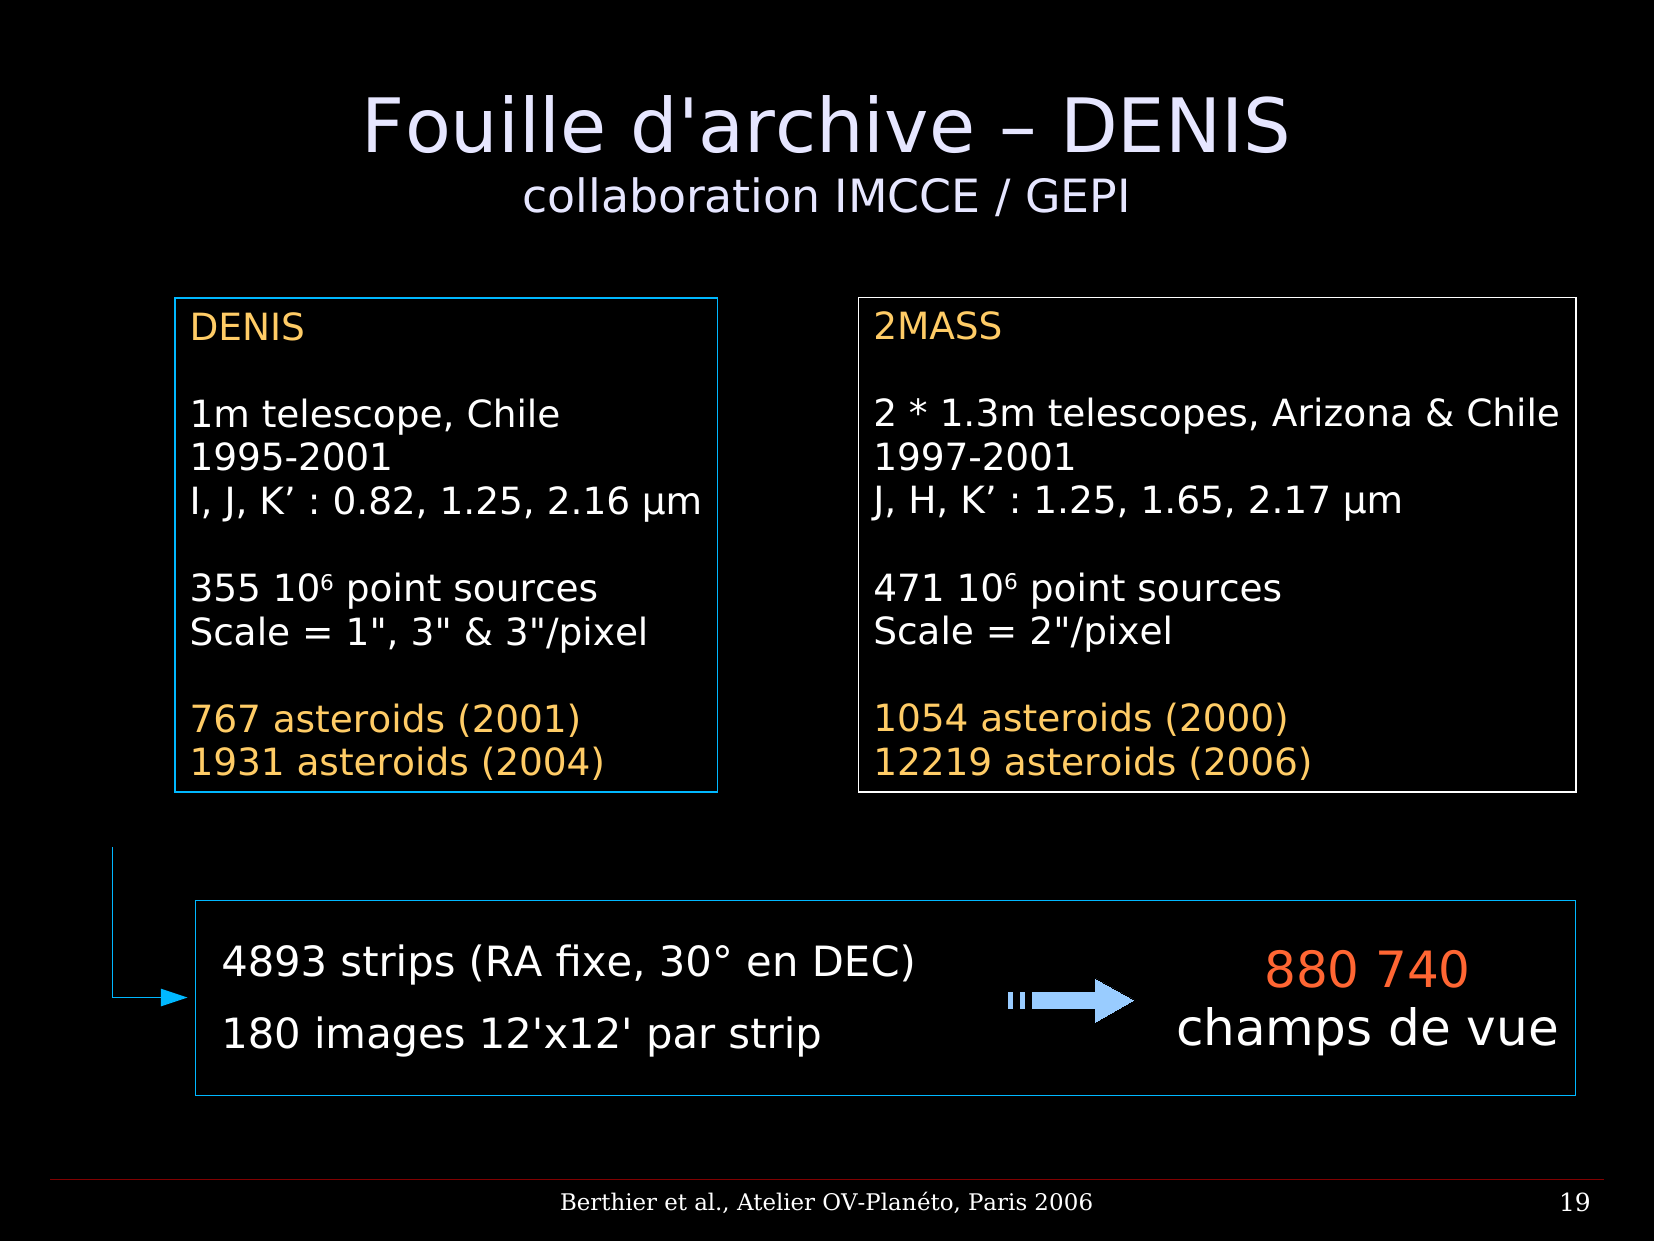

# Fouille d'archive – DENIS collaboration IMCCE / GEPI
2MASS
2 * 1.3m telescopes, Arizona & Chile
1997-2001
J, H, K’ : 1.25, 1.65, 2.17 µm
471 106 point sources
Scale = 2"/pixel
1054 asteroids (2000)
12219 asteroids (2006)
DENIS
1m telescope, Chile
1995-2001
I, J, K’ : 0.82, 1.25, 2.16 µm
355 106 point sources
Scale = 1", 3" & 3"/pixel
767 asteroids (2001)
1931 asteroids (2004)
880 740
champs de vue
4893 strips (RA fixe, 30° en DEC)
180 images 12'x12' par strip
19